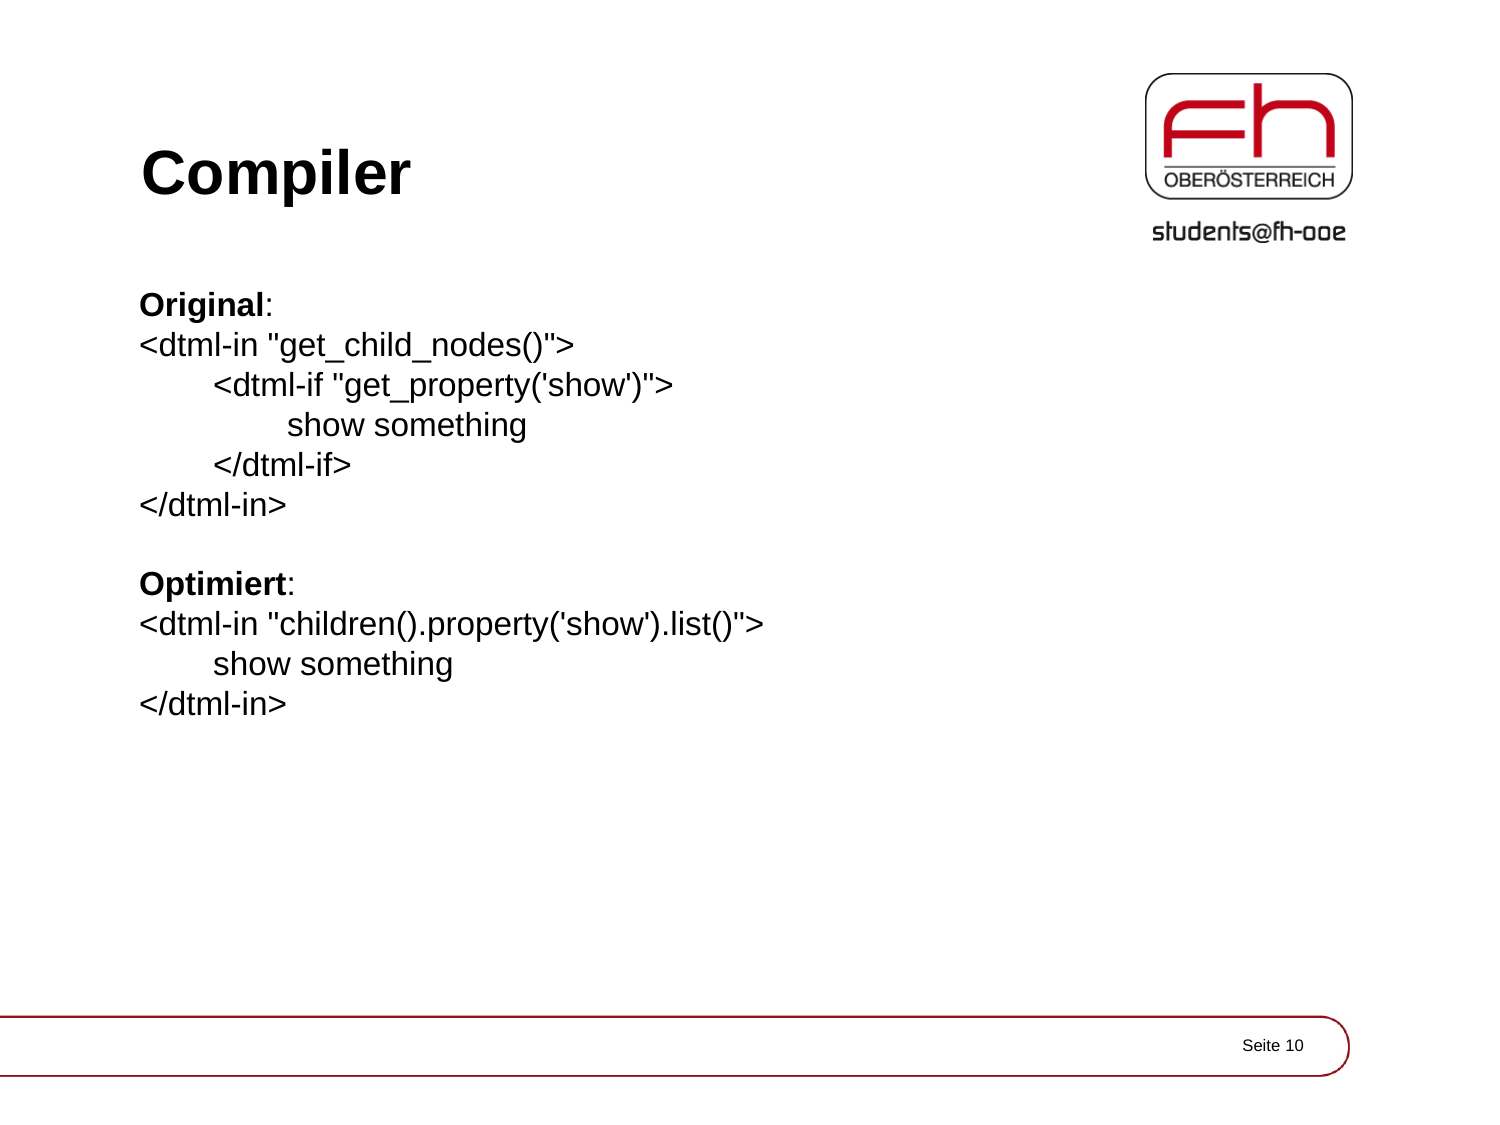

# Compiler
Original:
<dtml-in "get_child_nodes()">
 <dtml-if "get_property('show')">
 show something
 </dtml-if>
</dtml-in>
Optimiert:
<dtml-in "children().property('show').list()">
 show something
</dtml-in>
Seite